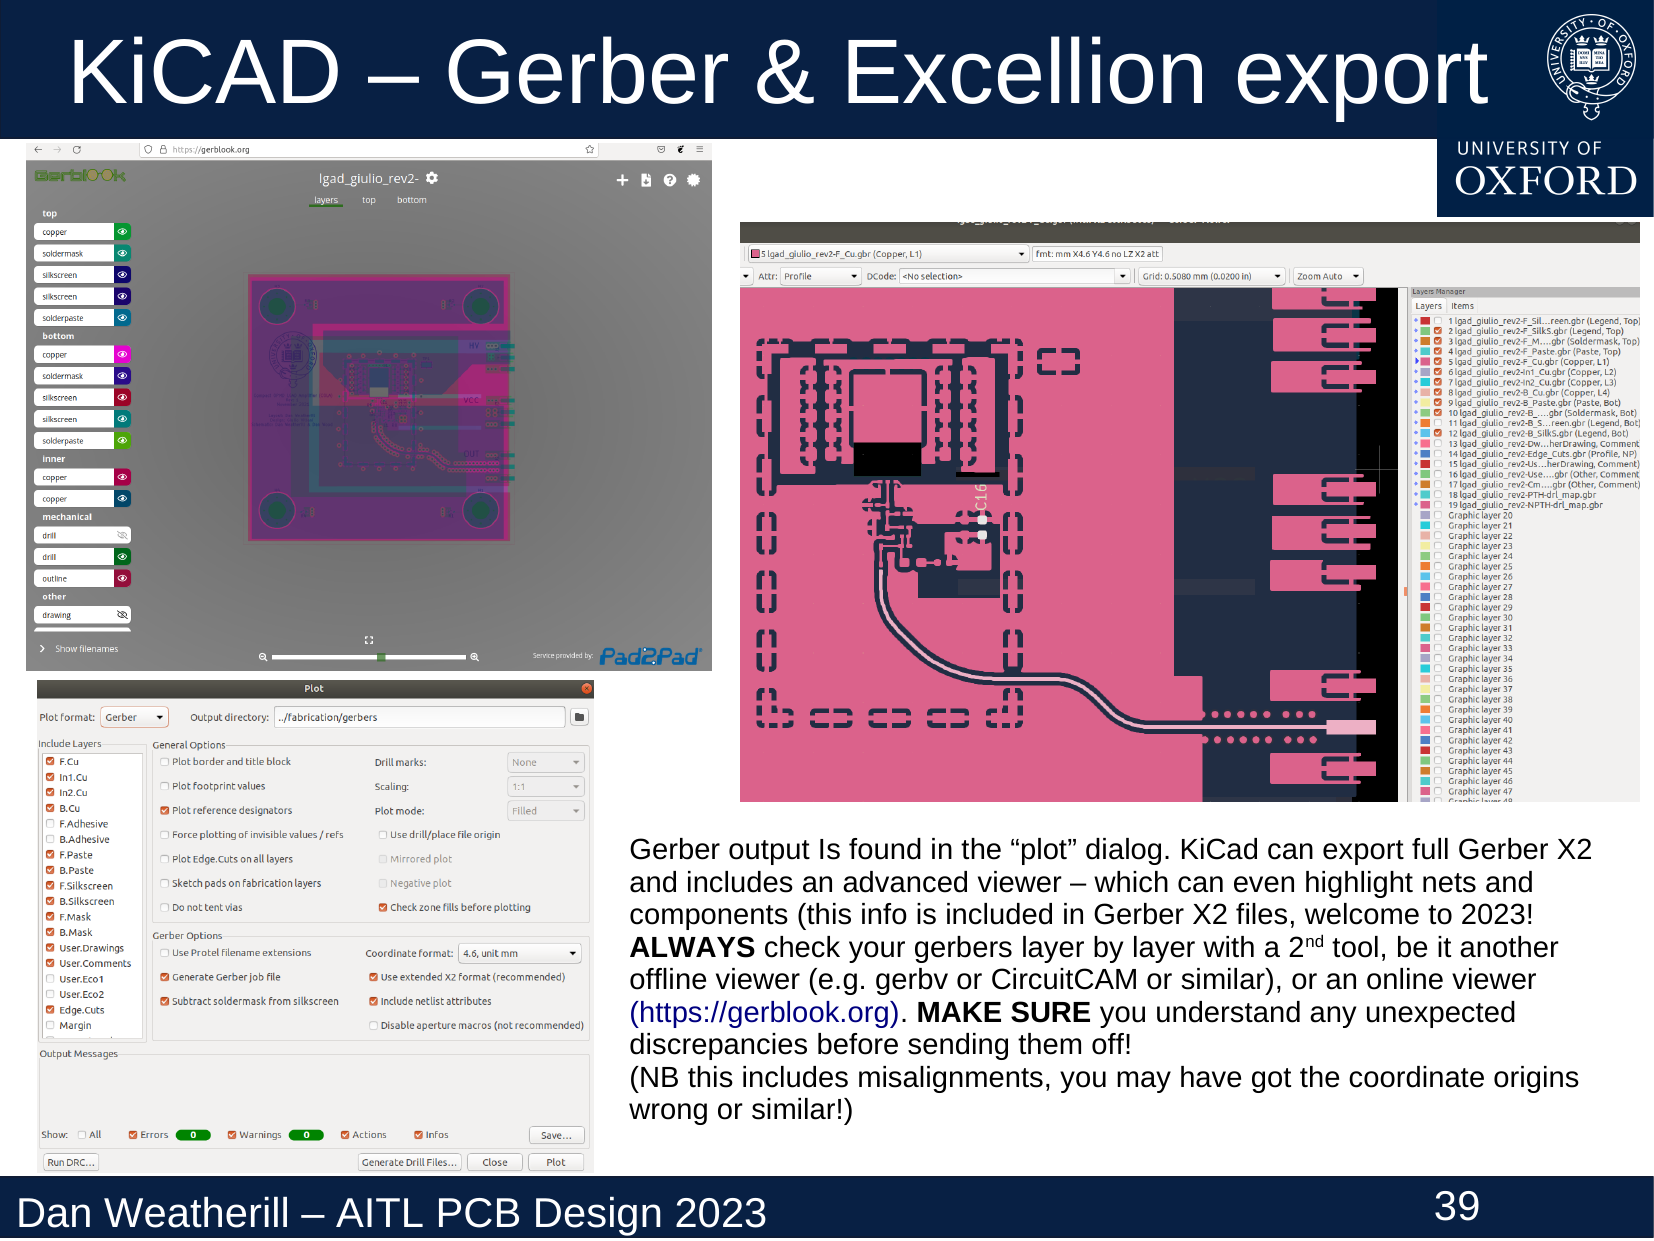

# KiCAD – Gerber & Excellion export
Gerber output Is found in the “plot” dialog. KiCad can export full Gerber X2 and includes an advanced viewer – which can even highlight nets and components (this info is included in Gerber X2 files, welcome to 2023!
ALWAYS check your gerbers layer by layer with a 2nd tool, be it another offline viewer (e.g. gerbv or CircuitCAM or similar), or an online viewer (https://gerblook.org). MAKE SURE you understand any unexpected discrepancies before sending them off!
(NB this includes misalignments, you may have got the coordinate origins wrong or similar!)